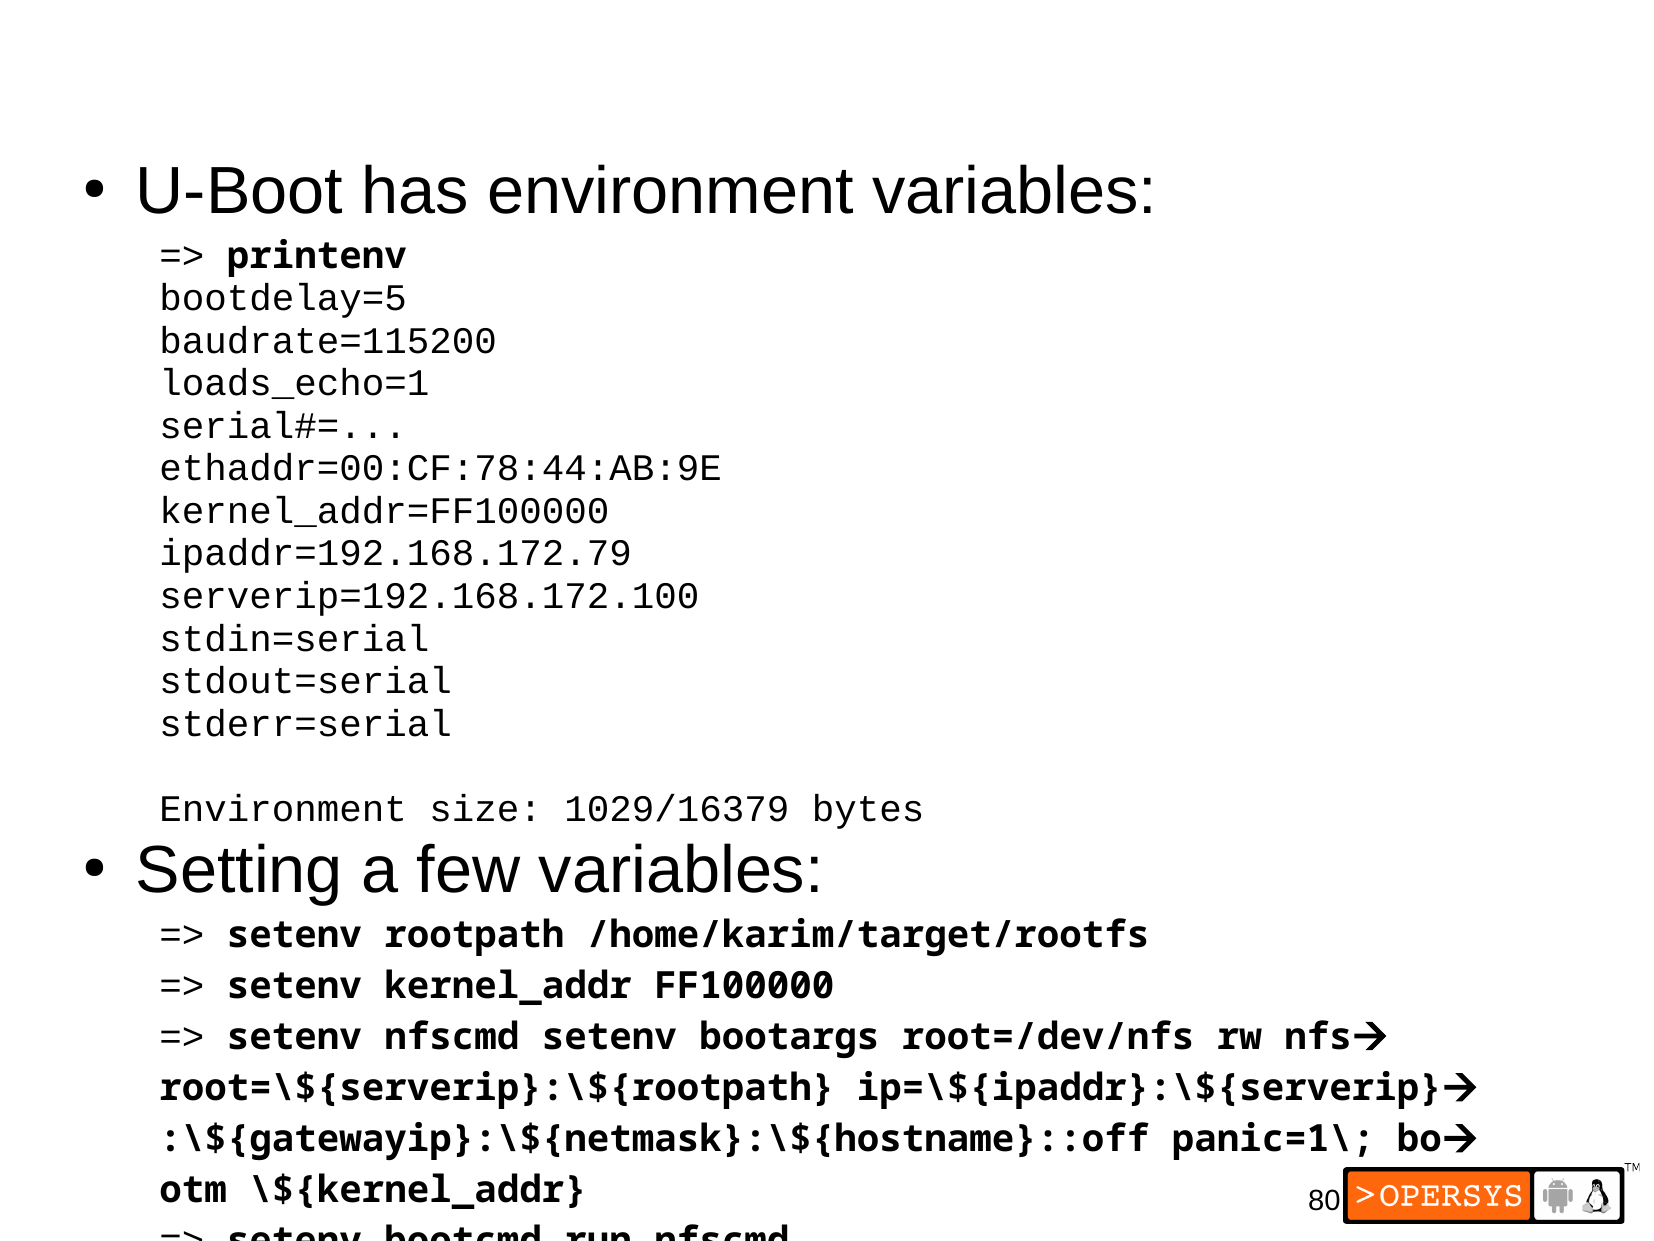

# U-Boot has environment variables:
=> printenv
bootdelay=5
baudrate=115200
loads_echo=1
serial#=...
ethaddr=00:CF:78:44:AB:9E
kernel_addr=FF100000
ipaddr=192.168.172.79
serverip=192.168.172.100
stdin=serial
stdout=serial
stderr=serial
Environment size: 1029/16379 bytes
Setting a few variables:
=> setenv rootpath /home/karim/target/rootfs
=> setenv kernel_addr FF100000
=> setenv nfscmd setenv bootargs root=/dev/nfs rw nfs
root=\${serverip}:\${rootpath} ip=\${ipaddr}:\${serverip}
:\${gatewayip}:\${netmask}:\${hostname}::off panic=1\; bo
otm \${kernel_addr}
=> setenv bootcmd run nfscmd